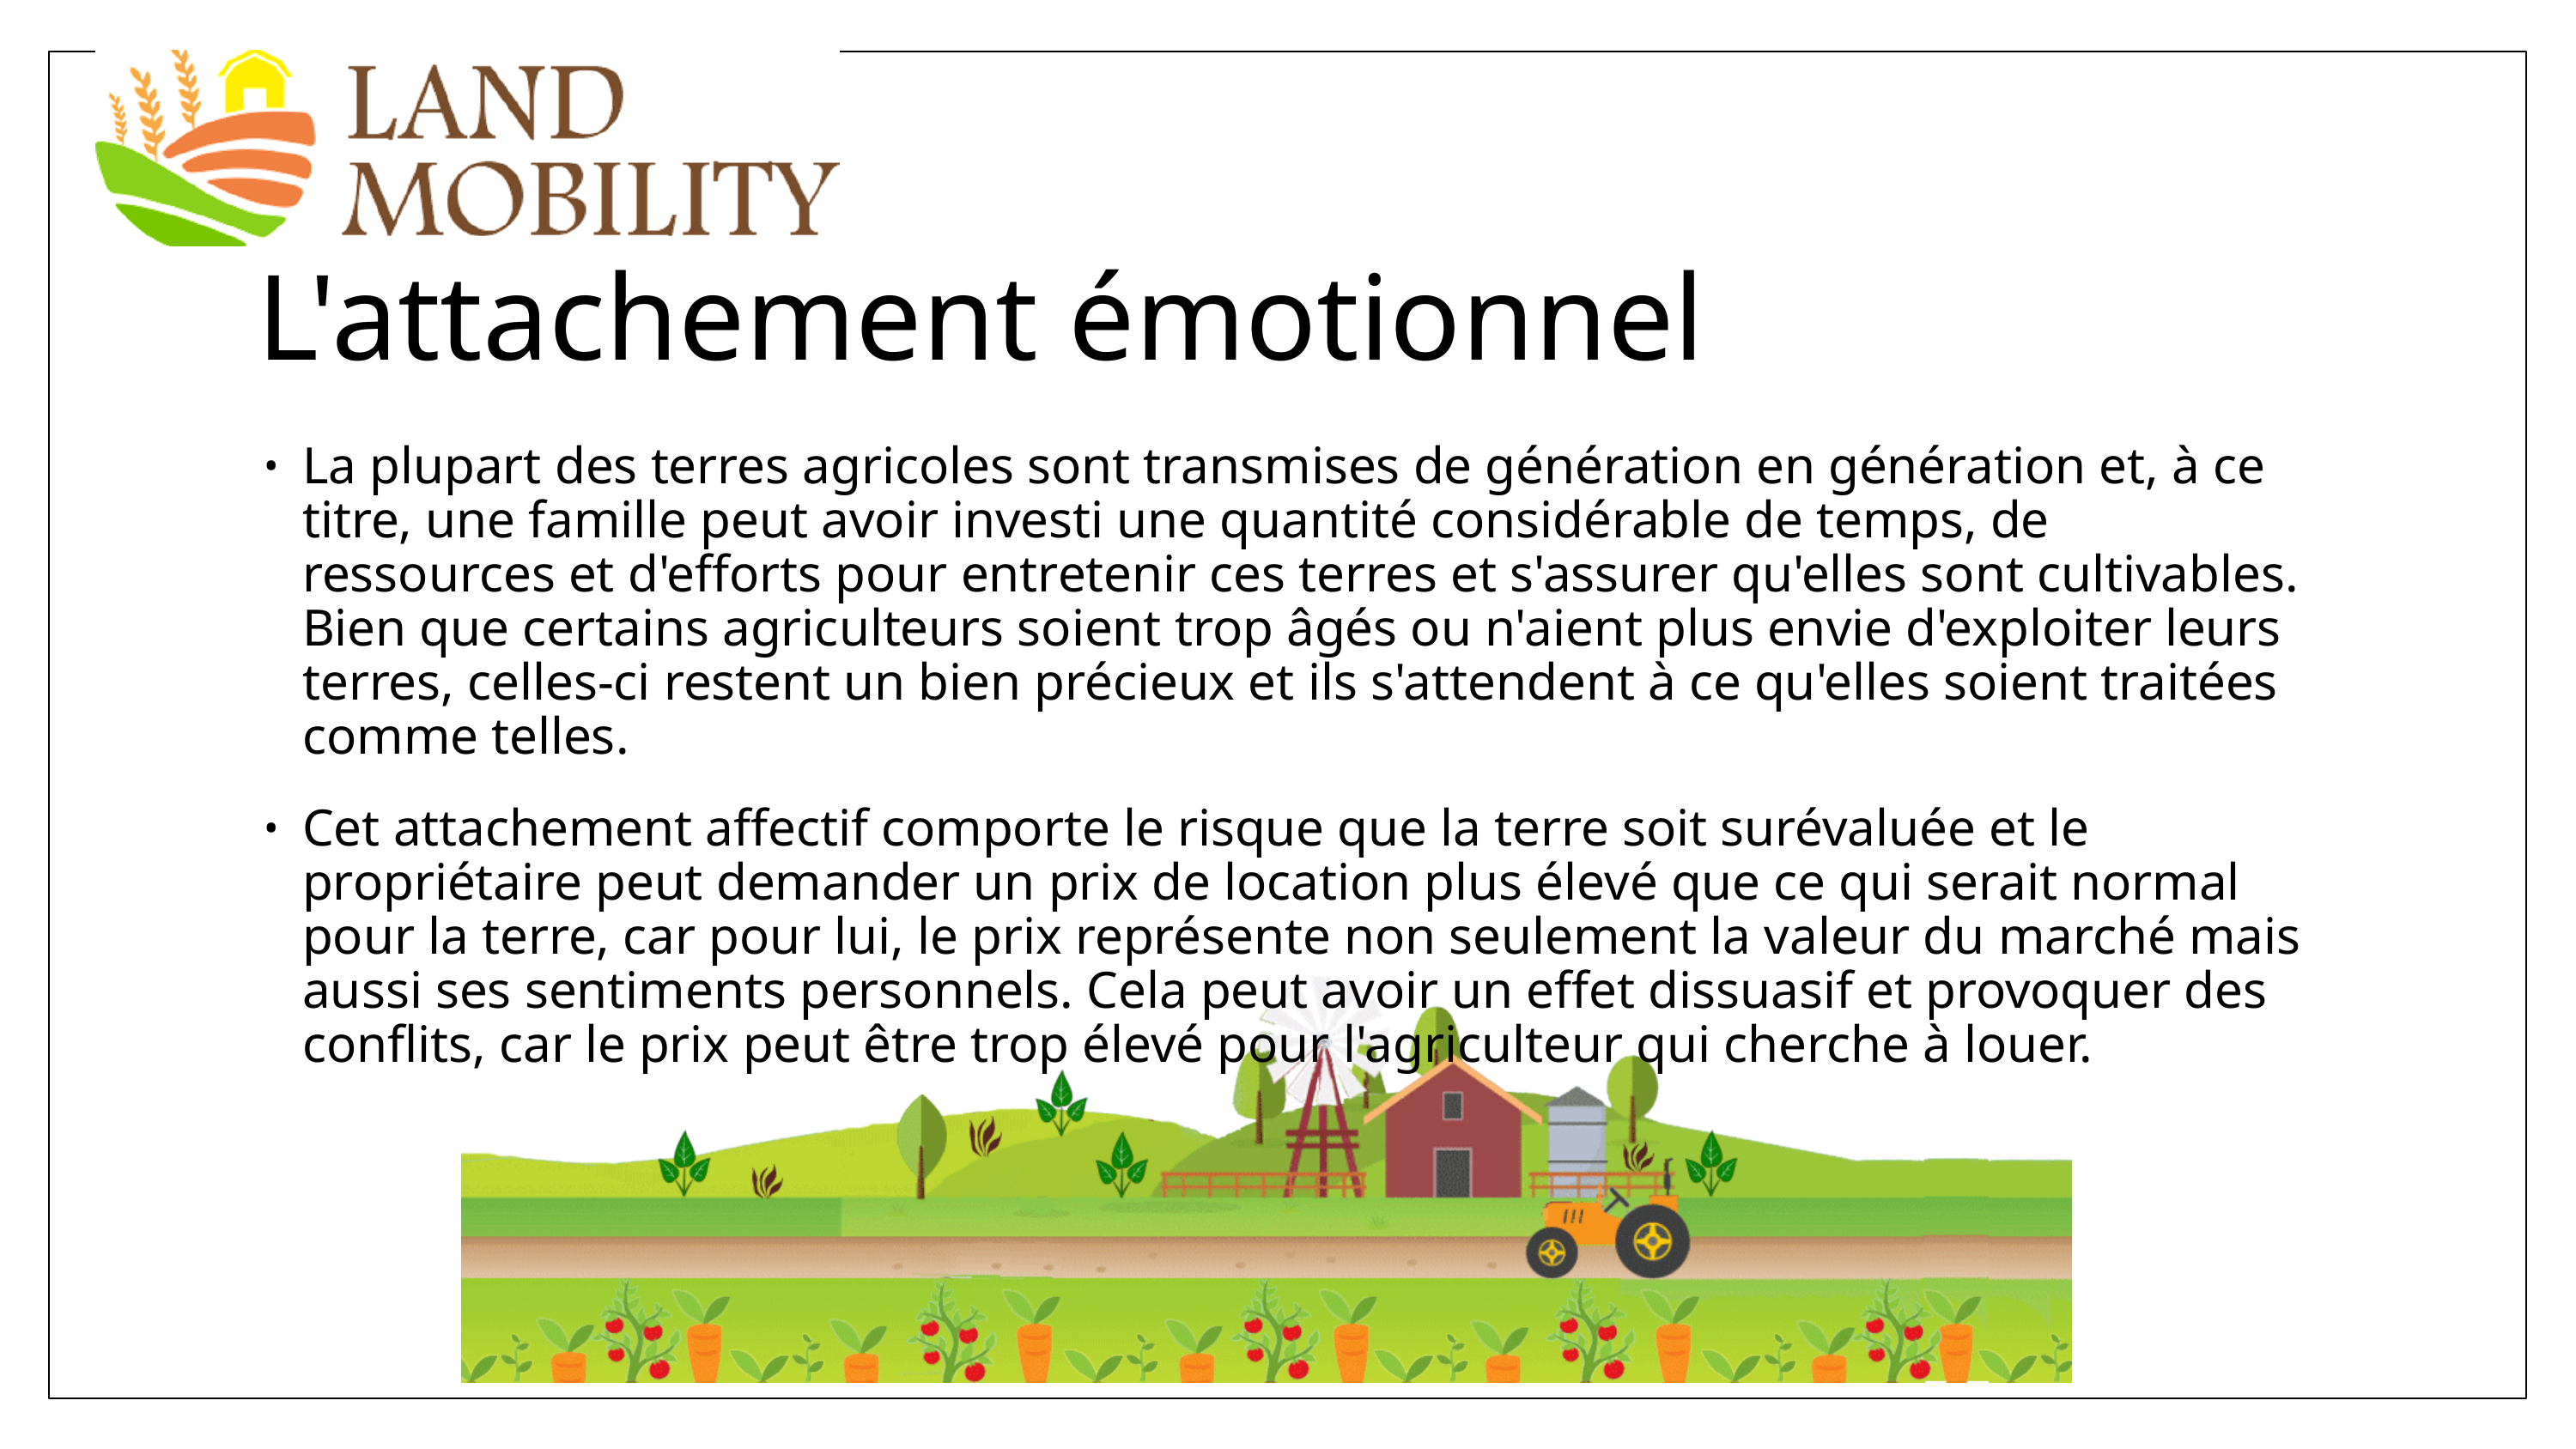

# L'attachement émotionnel
La plupart des terres agricoles sont transmises de génération en génération et, à ce titre, une famille peut avoir investi une quantité considérable de temps, de ressources et d'efforts pour entretenir ces terres et s'assurer qu'elles sont cultivables. Bien que certains agriculteurs soient trop âgés ou n'aient plus envie d'exploiter leurs terres, celles-ci restent un bien précieux et ils s'attendent à ce qu'elles soient traitées comme telles.
Cet attachement affectif comporte le risque que la terre soit surévaluée et le propriétaire peut demander un prix de location plus élevé que ce qui serait normal pour la terre, car pour lui, le prix représente non seulement la valeur du marché mais aussi ses sentiments personnels. Cela peut avoir un effet dissuasif et provoquer des conflits, car le prix peut être trop élevé pour l'agriculteur qui cherche à louer.